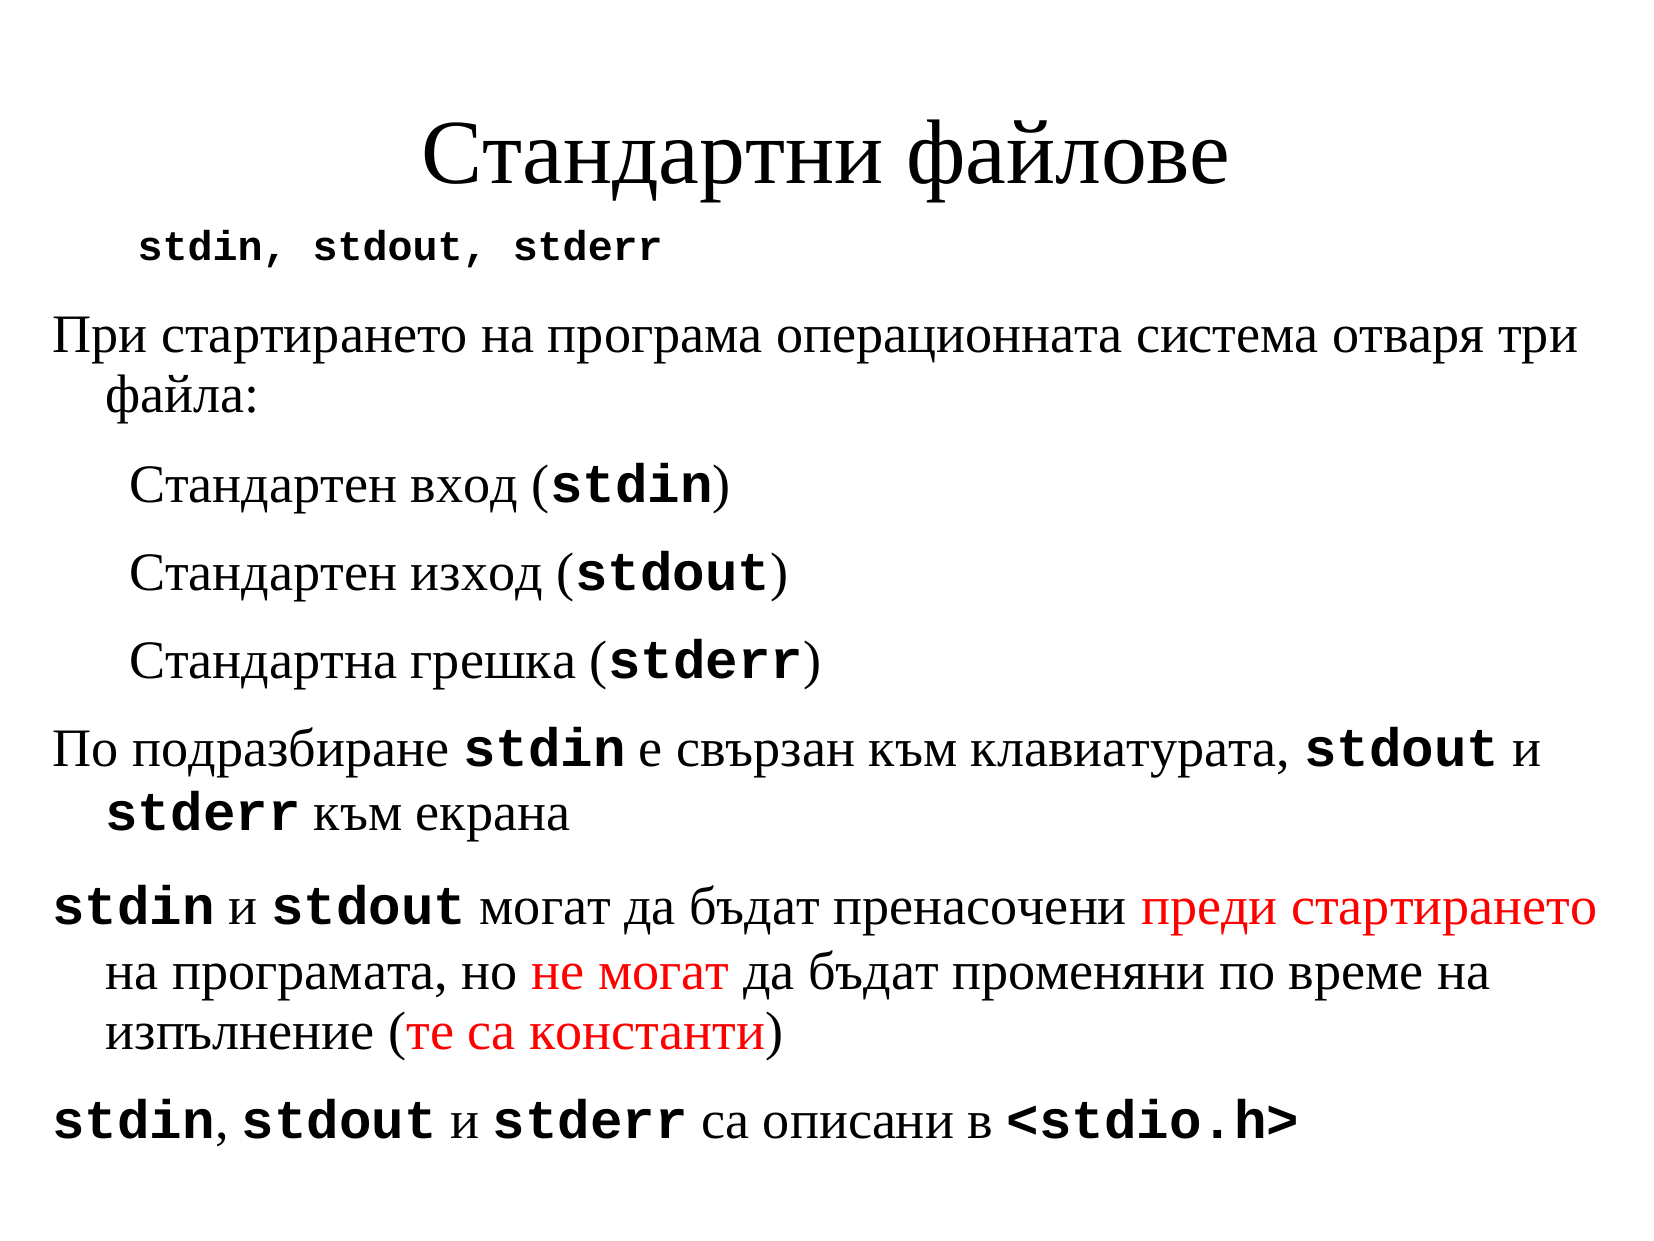

# Стандартни файлове
stdin, stdout, stderr
При стартирането на програма операционната система отваря три файла:
Стандартен вход (stdin)
Стандартен изход (stdout)
Стандартна грешка (stderr)
По подразбиране stdin е свързан към клавиатурата, stdout и stderr към екрана
stdin и stdout могат да бъдат пренасочени преди стартирането на програмата, но не могат да бъдат променяни по време на изпълнение (те са константи)
stdin, stdout и stderr са описани в <stdio.h>